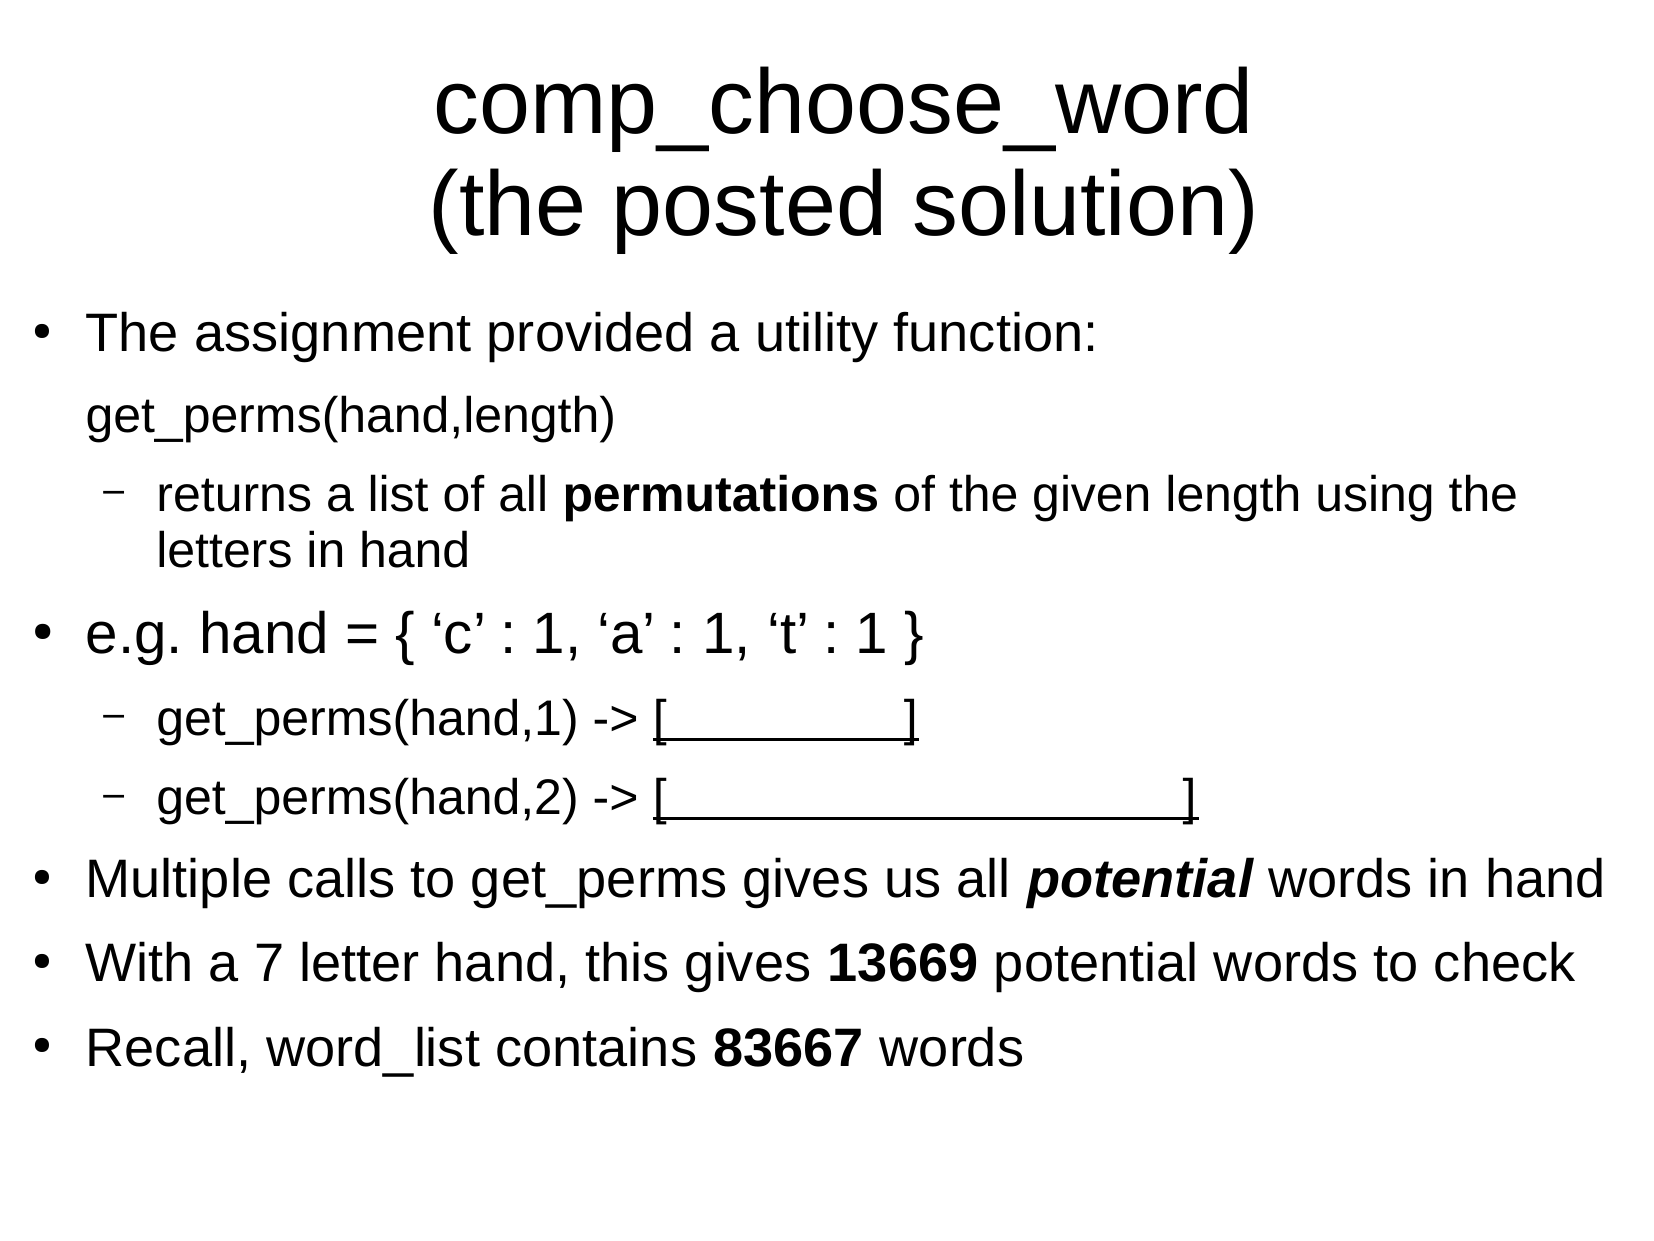

comp_choose_word
(the posted solution)
#
The assignment provided a utility function:
get_perms(hand,length)
returns a list of all permutations of the given length using the letters in hand
e.g. hand = { ‘c’ : 1, ‘a’ : 1, ‘t’ : 1 }
get_perms(hand,1) -> [ ]
get_perms(hand,2) -> [ ]
Multiple calls to get_perms gives us all potential words in hand
With a 7 letter hand, this gives 13669 potential words to check
Recall, word_list contains 83667 words